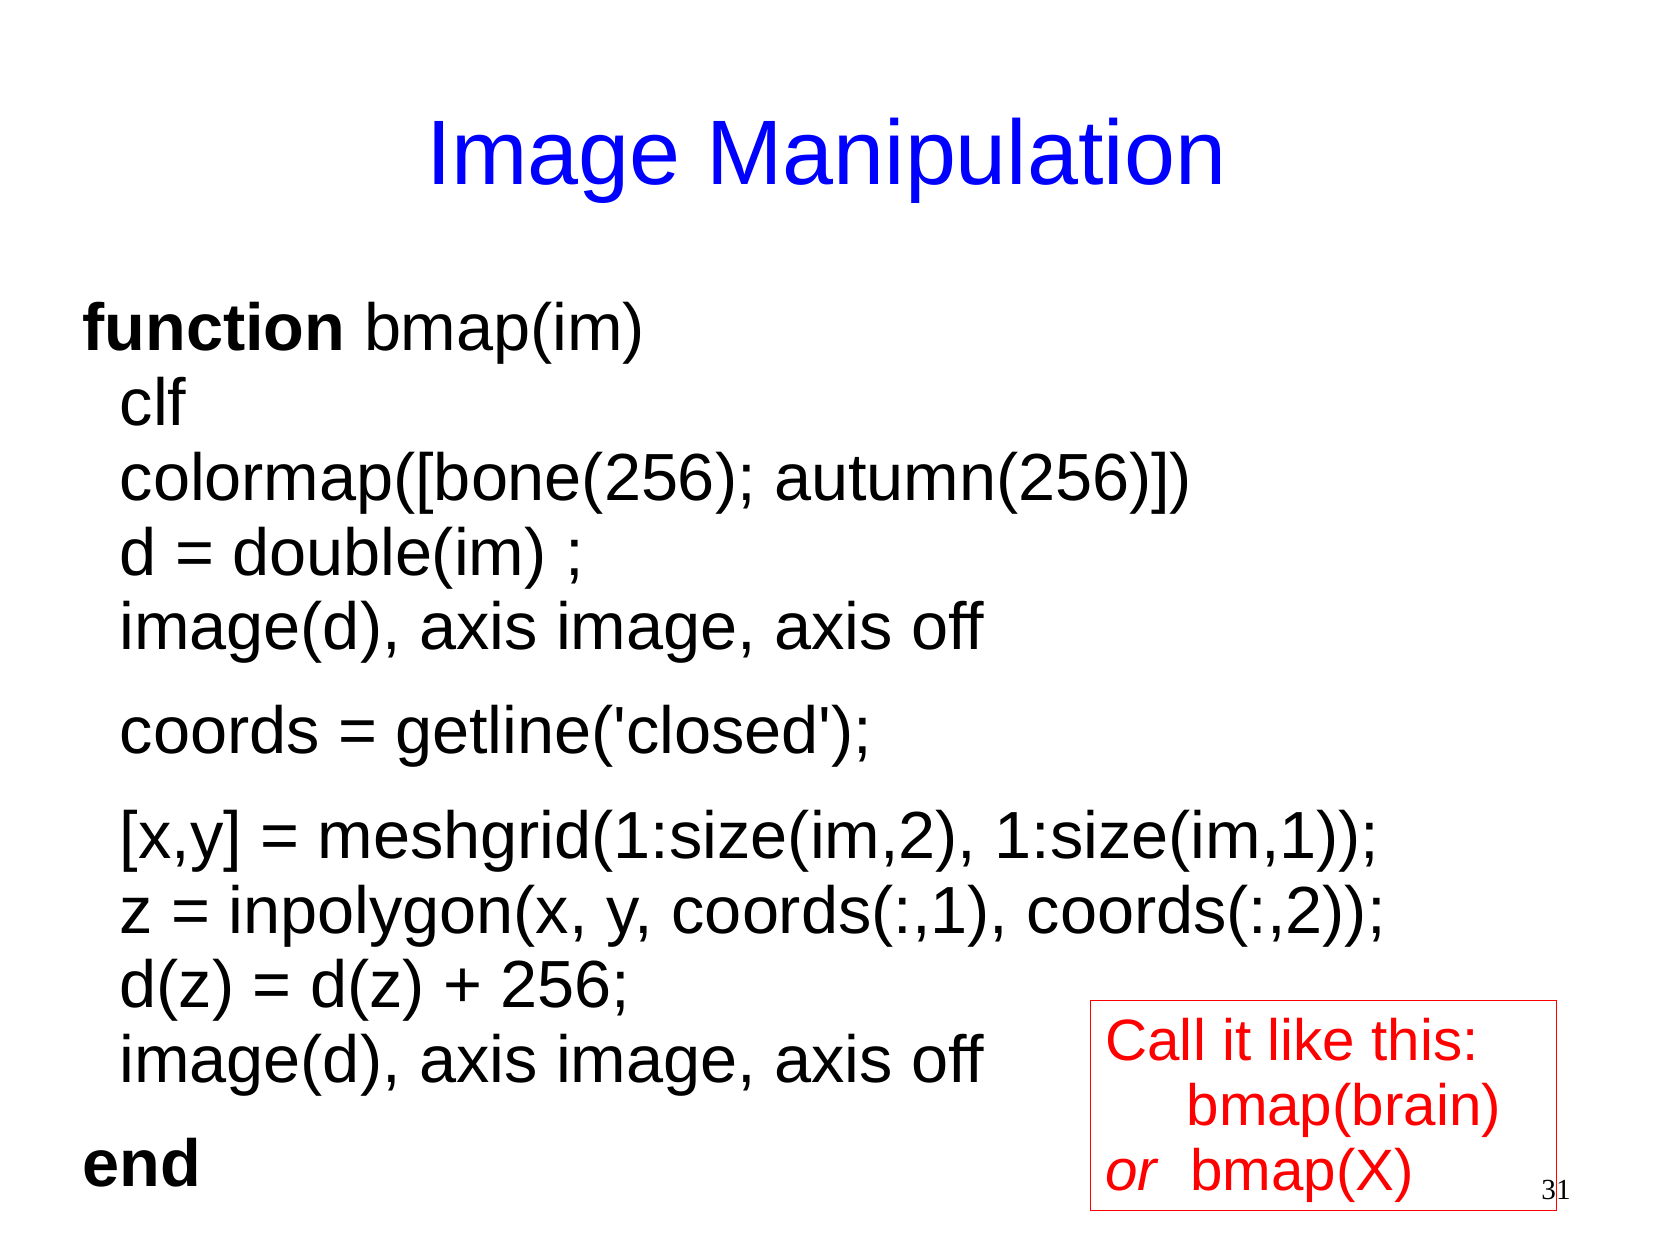

# Image Manipulation
function bmap(im)
 clf
 colormap([bone(256); autumn(256)])
 d = double(im) ;
 image(d), axis image, axis off
 coords = getline('closed');
 [x,y] = meshgrid(1:size(im,2), 1:size(im,1));
 z = inpolygon(x, y, coords(:,1), coords(:,2));
 d(z) = d(z) + 256;
 image(d), axis image, axis off
end
Call it like this:
 bmap(brain)
or bmap(X)
31